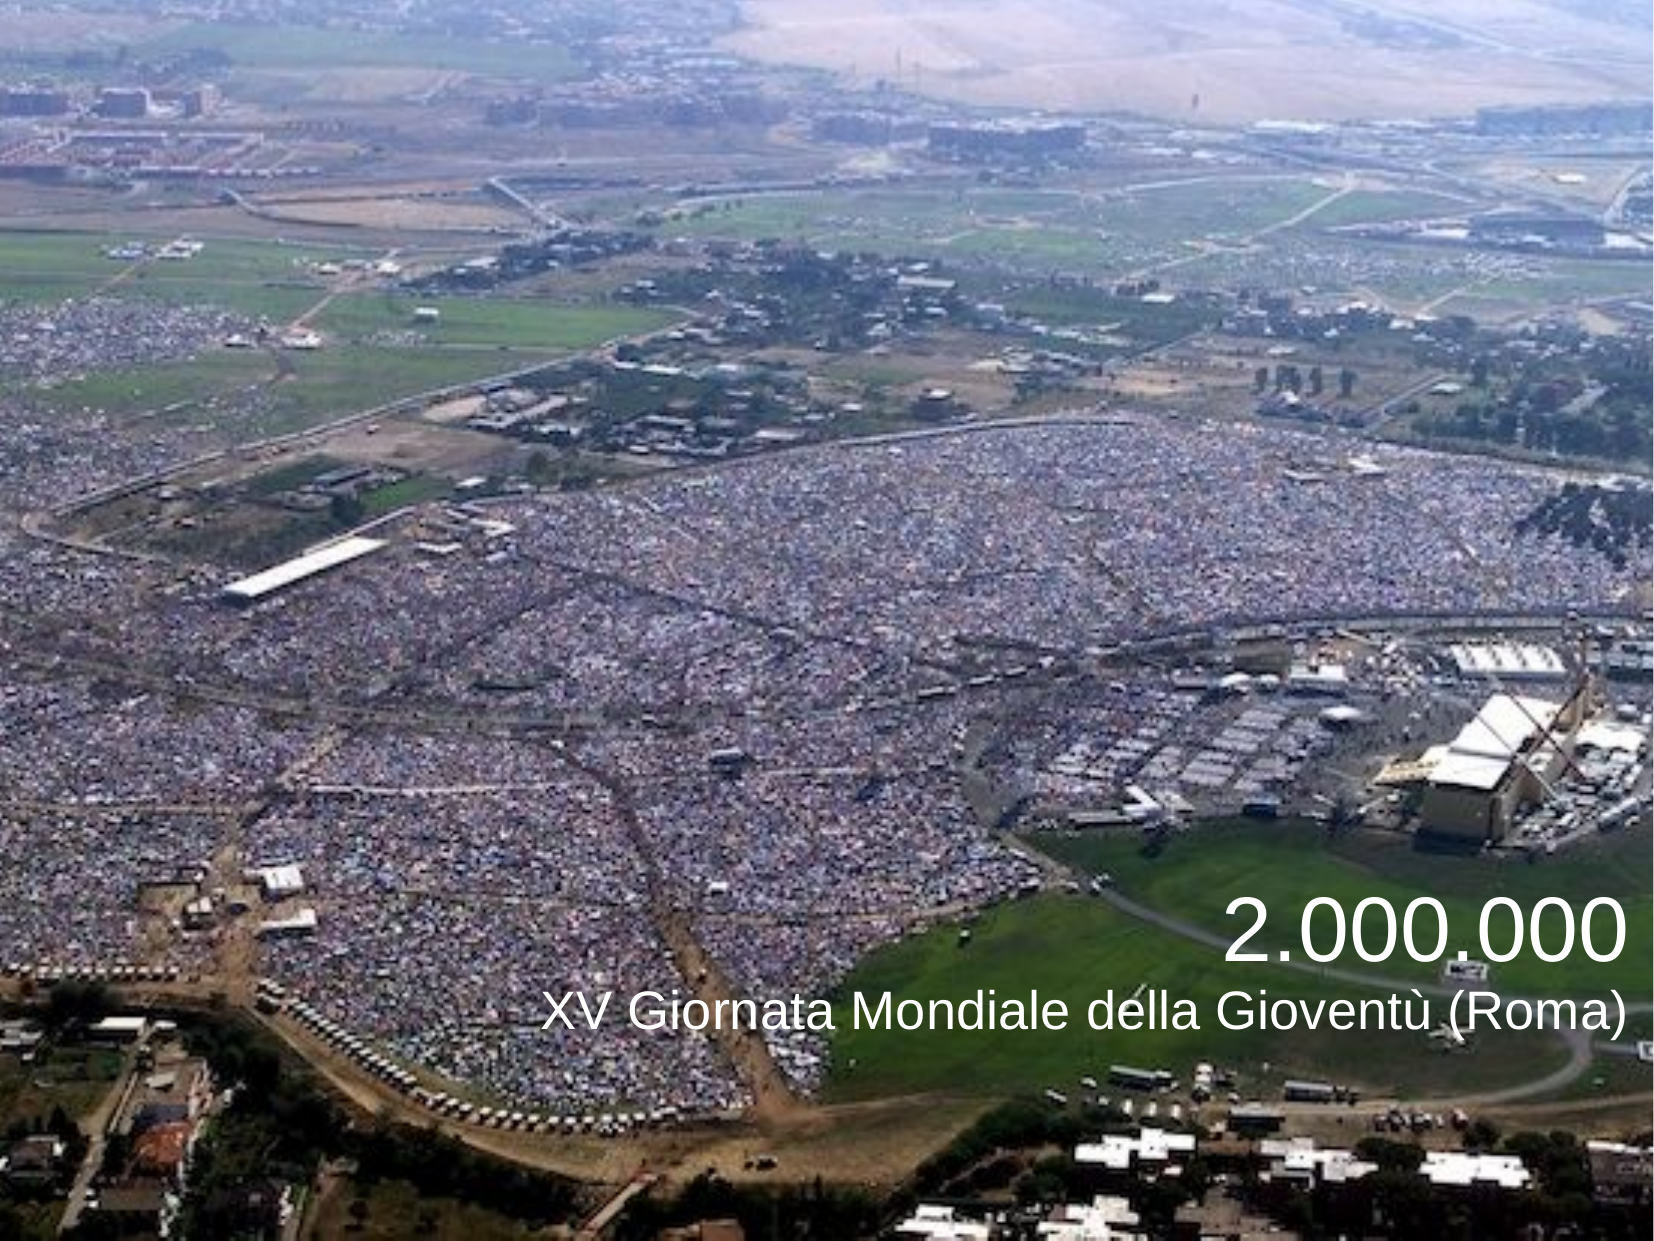

# 2.000.000 XV Giornata Mondiale della Gioventù (Roma)